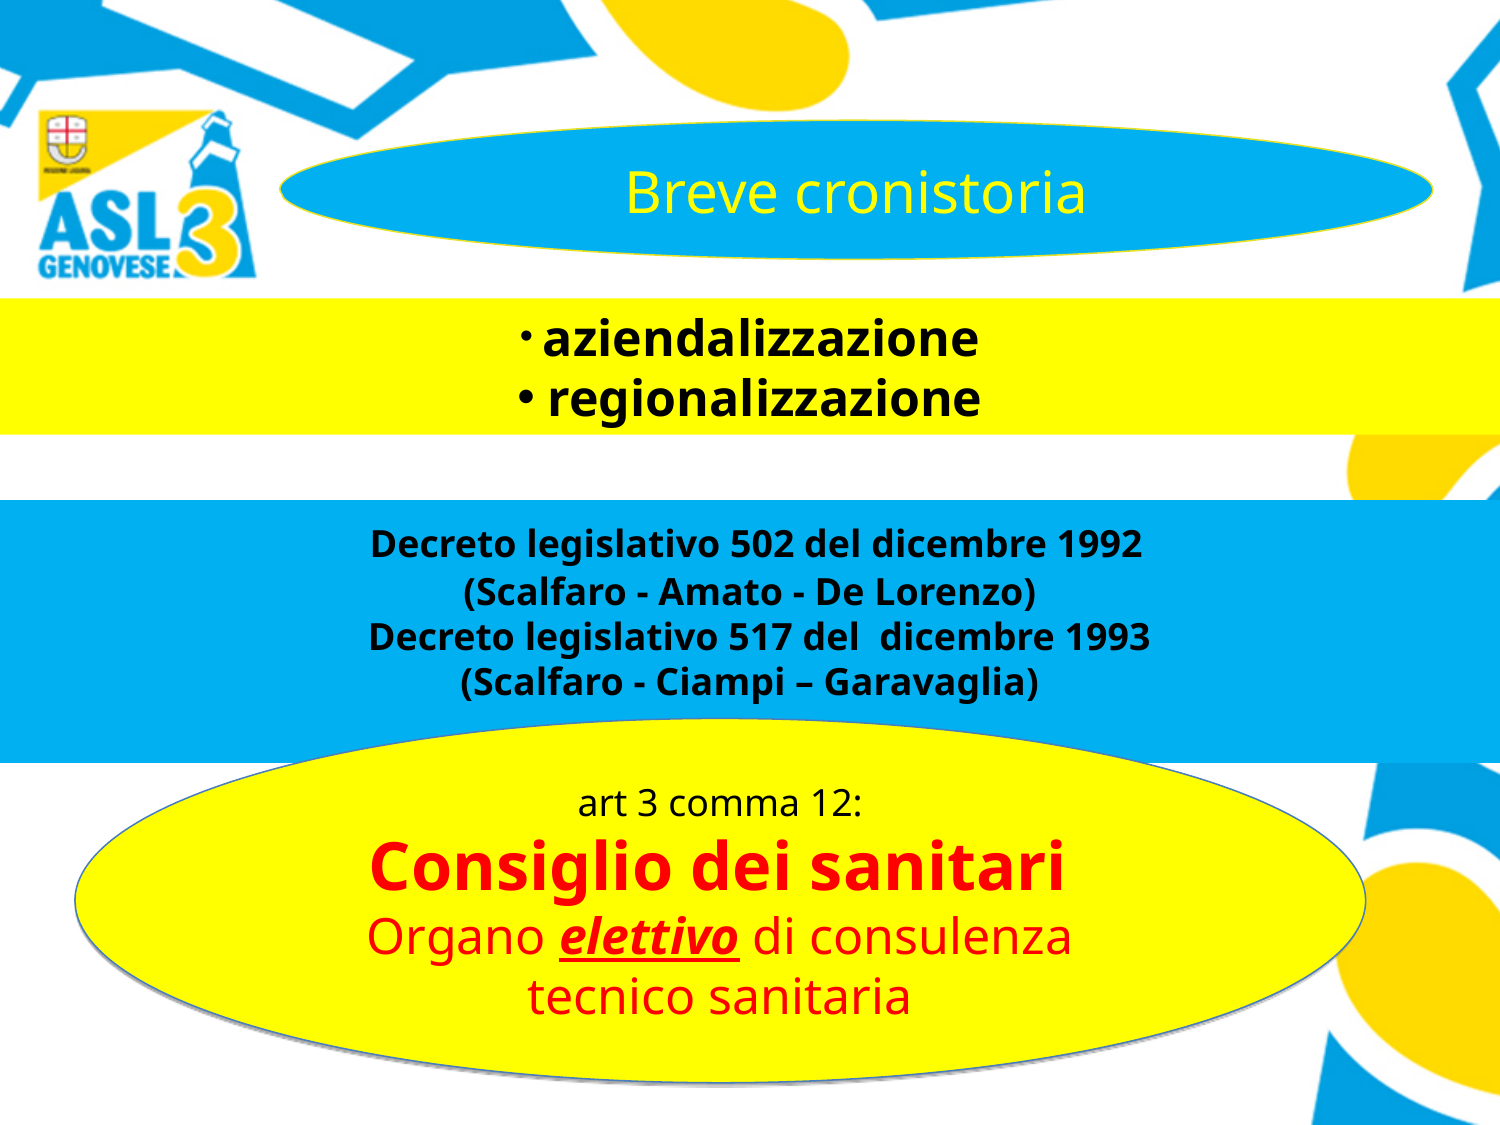

Breve cronistoria
 aziendalizzazione
 regionalizzazione
 Decreto legislativo 502 del dicembre 1992
(Scalfaro - Amato - De Lorenzo)
 Decreto legislativo 517 del dicembre 1993
(Scalfaro - Ciampi – Garavaglia)
 art 3 comma 12:
 Consiglio dei sanitari
Organo elettivo di consulenza tecnico sanitaria